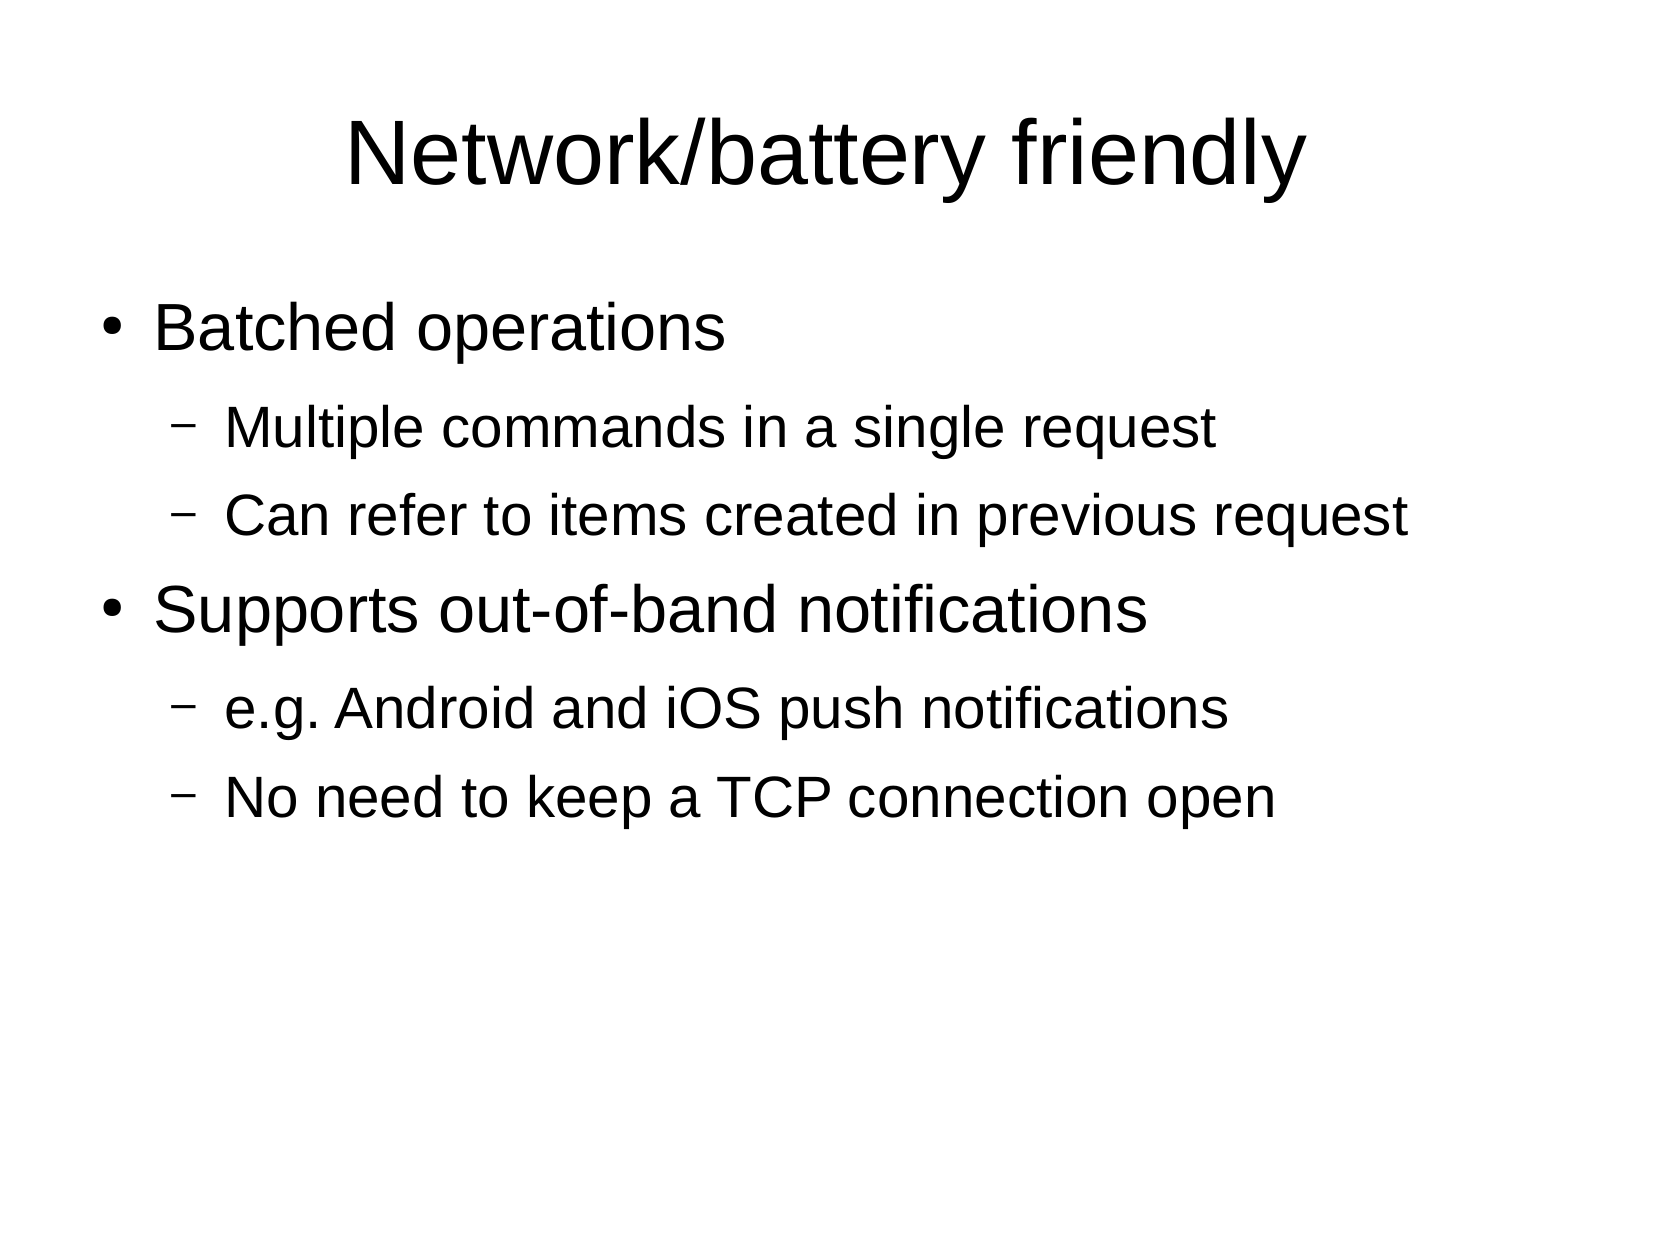

# Network/battery friendly
Batched operations
Multiple commands in a single request
Can refer to items created in previous request
Supports out-of-band notifications
e.g. Android and iOS push notifications
No need to keep a TCP connection open